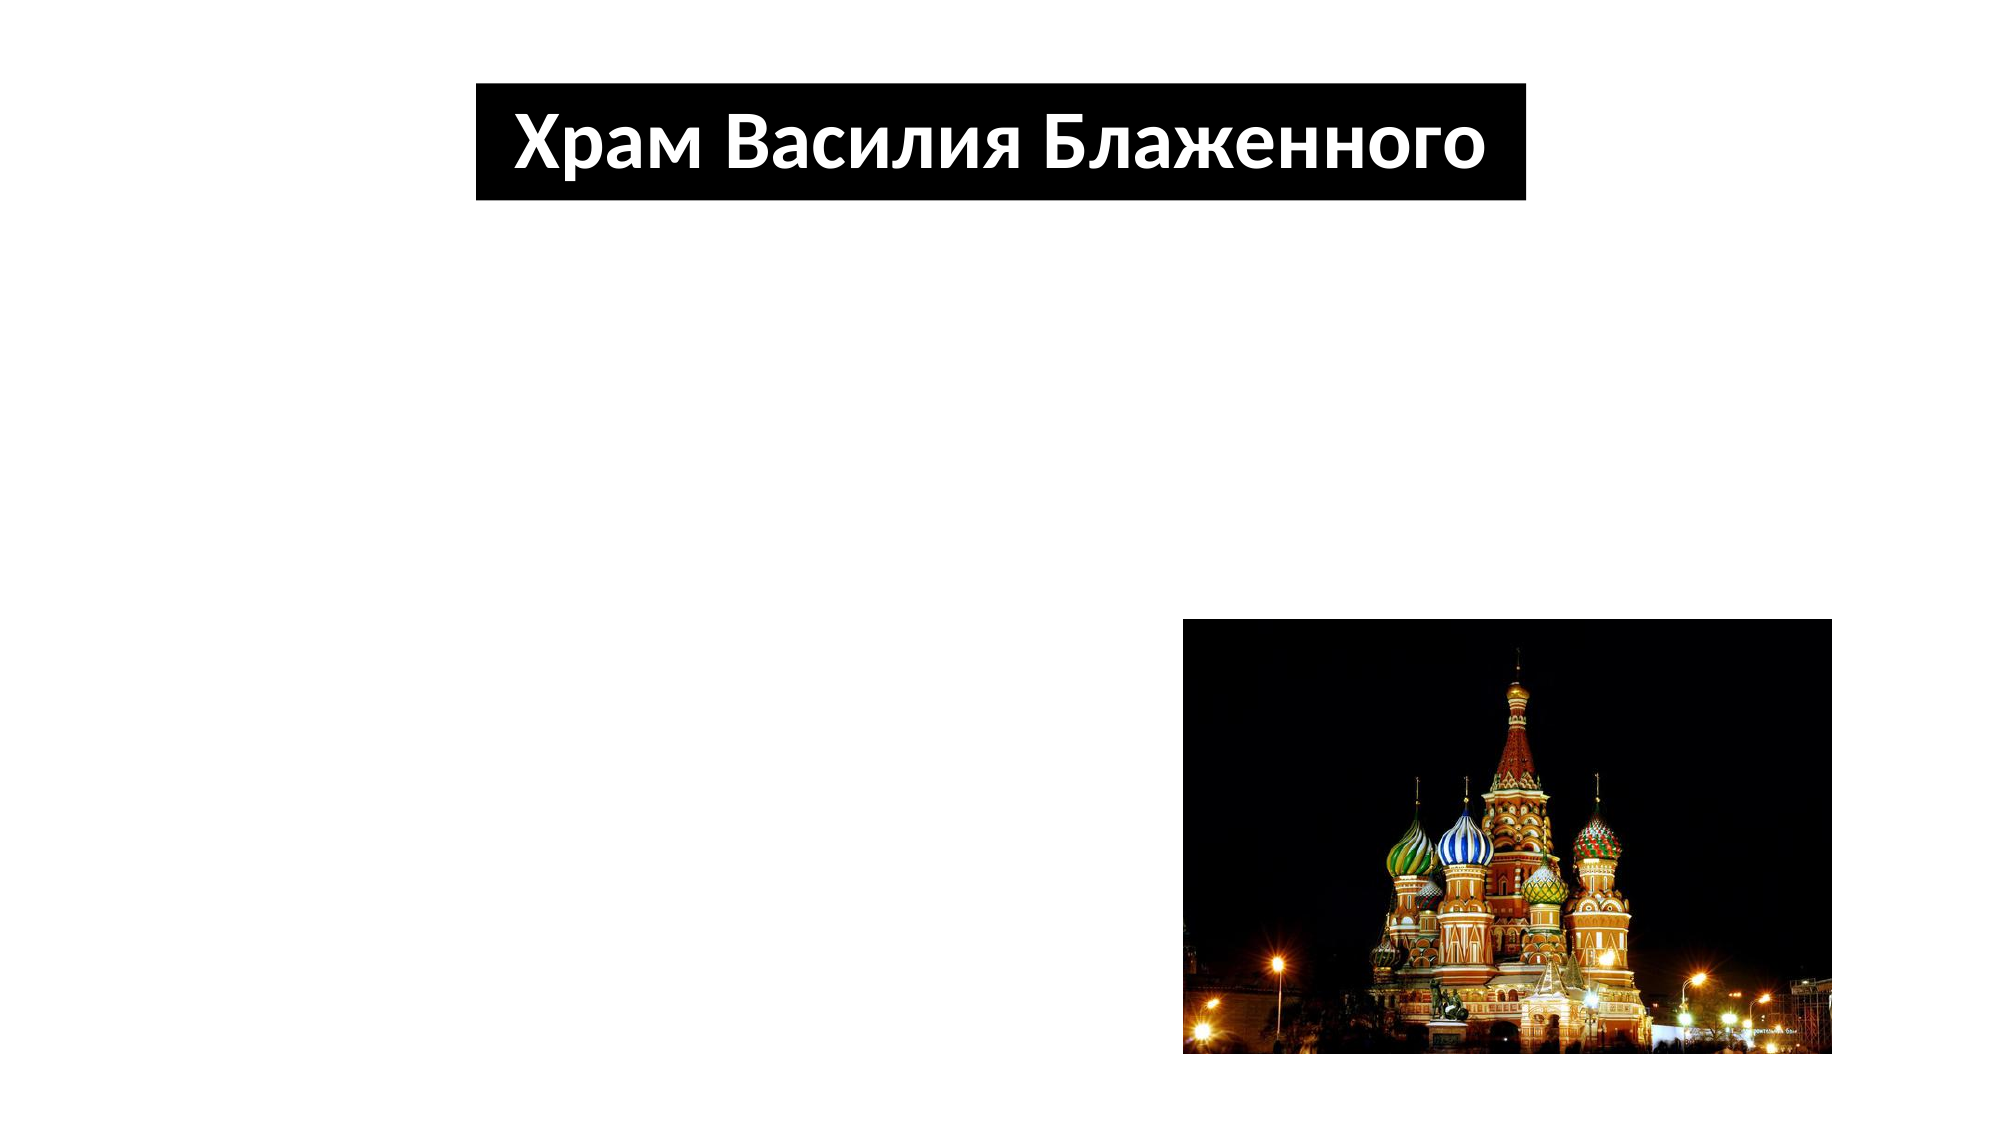

Храм Василия Блаженного
 Собо́р Покрова́ Пресвято́й Богоро́дицы
 Православный храм на Красной площади в Москве
 До XVII века назывался Троицким, так как первоначальный деревянный храм был посвящён Святой Троице
Первое упоминание